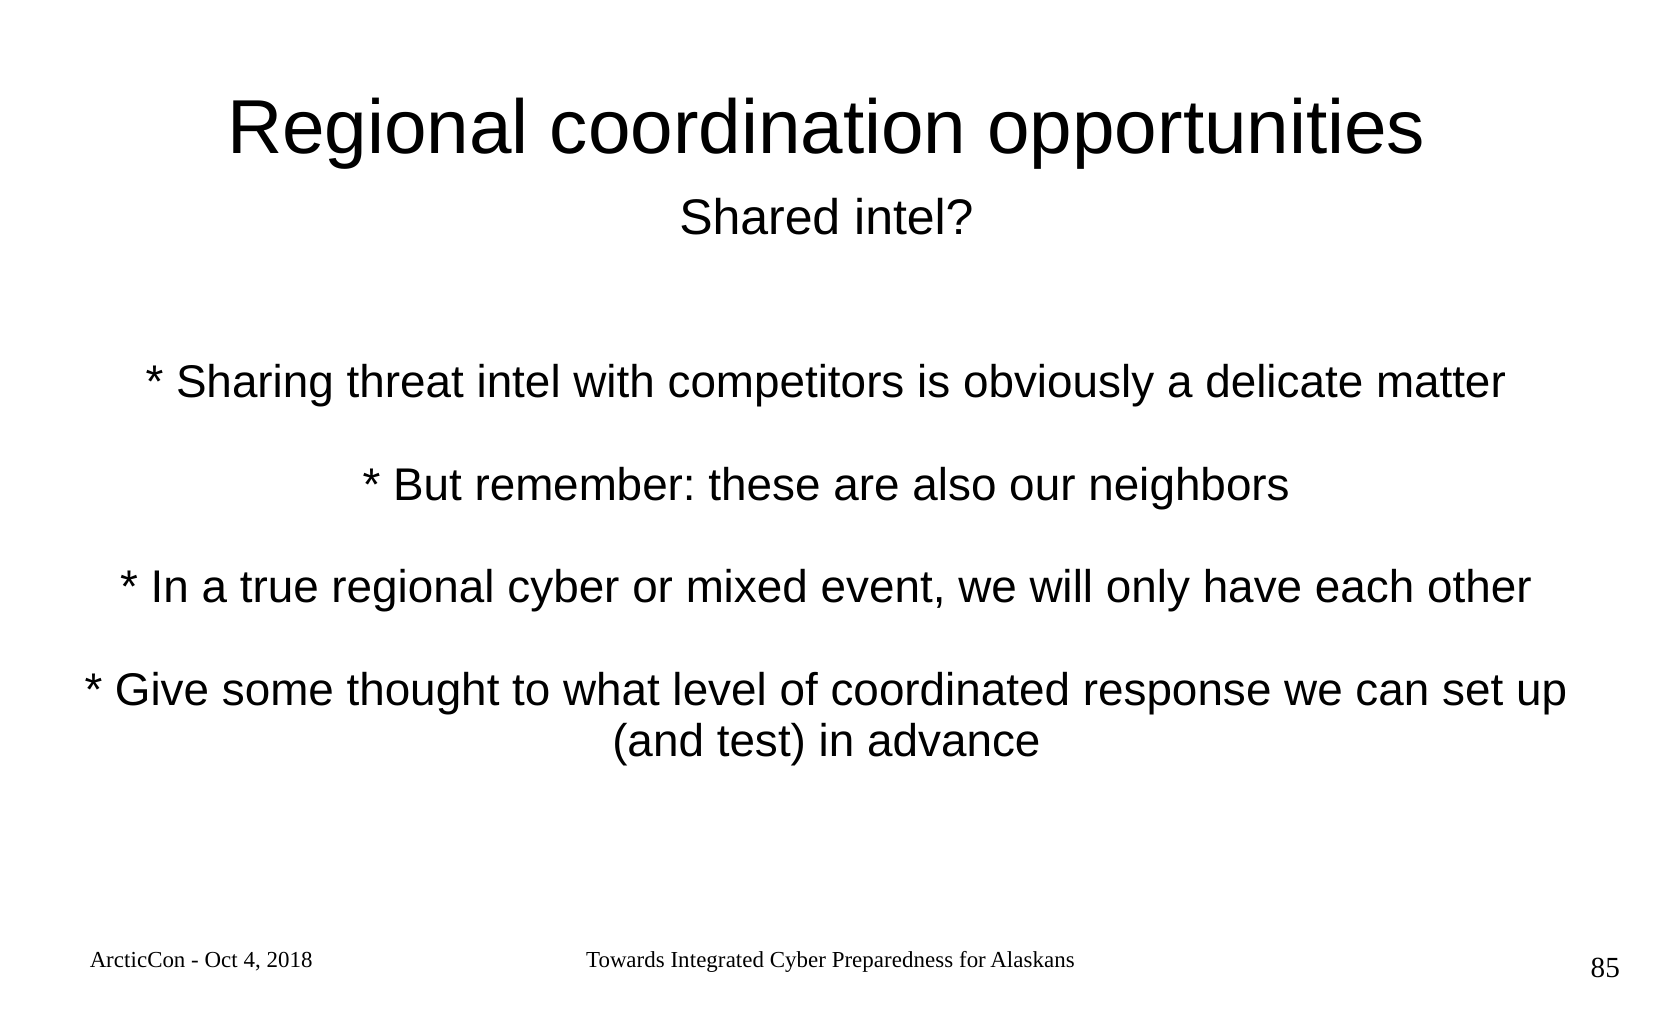

# Regional coordination opportunities
Shared intel?
* Sharing threat intel with competitors is obviously a delicate matter
* But remember: these are also our neighbors
* In a true regional cyber or mixed event, we will only have each other
* Give some thought to what level of coordinated response we can set up (and test) in advance